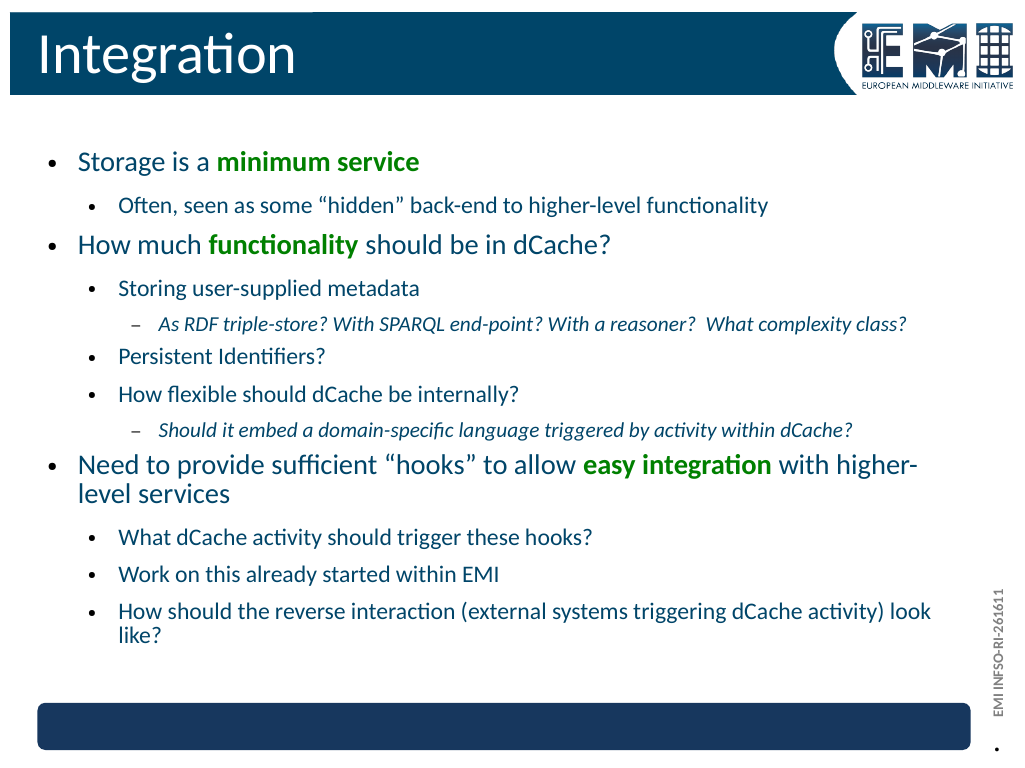

# Integration
Storage is a minimum service
Often, seen as some “hidden” back-end to higher-level functionality
How much functionality should be in dCache?
Storing user-supplied metadata
As RDF triple-store? With SPARQL end-point? With a reasoner? What complexity class?
Persistent Identifiers?
How flexible should dCache be internally?
Should it embed a domain-specific language triggered by activity within dCache?
Need to provide sufficient “hooks” to allow easy integration with higher-level services
What dCache activity should trigger these hooks?
Work on this already started within EMI
How should the reverse interaction (external systems triggering dCache activity) look like?